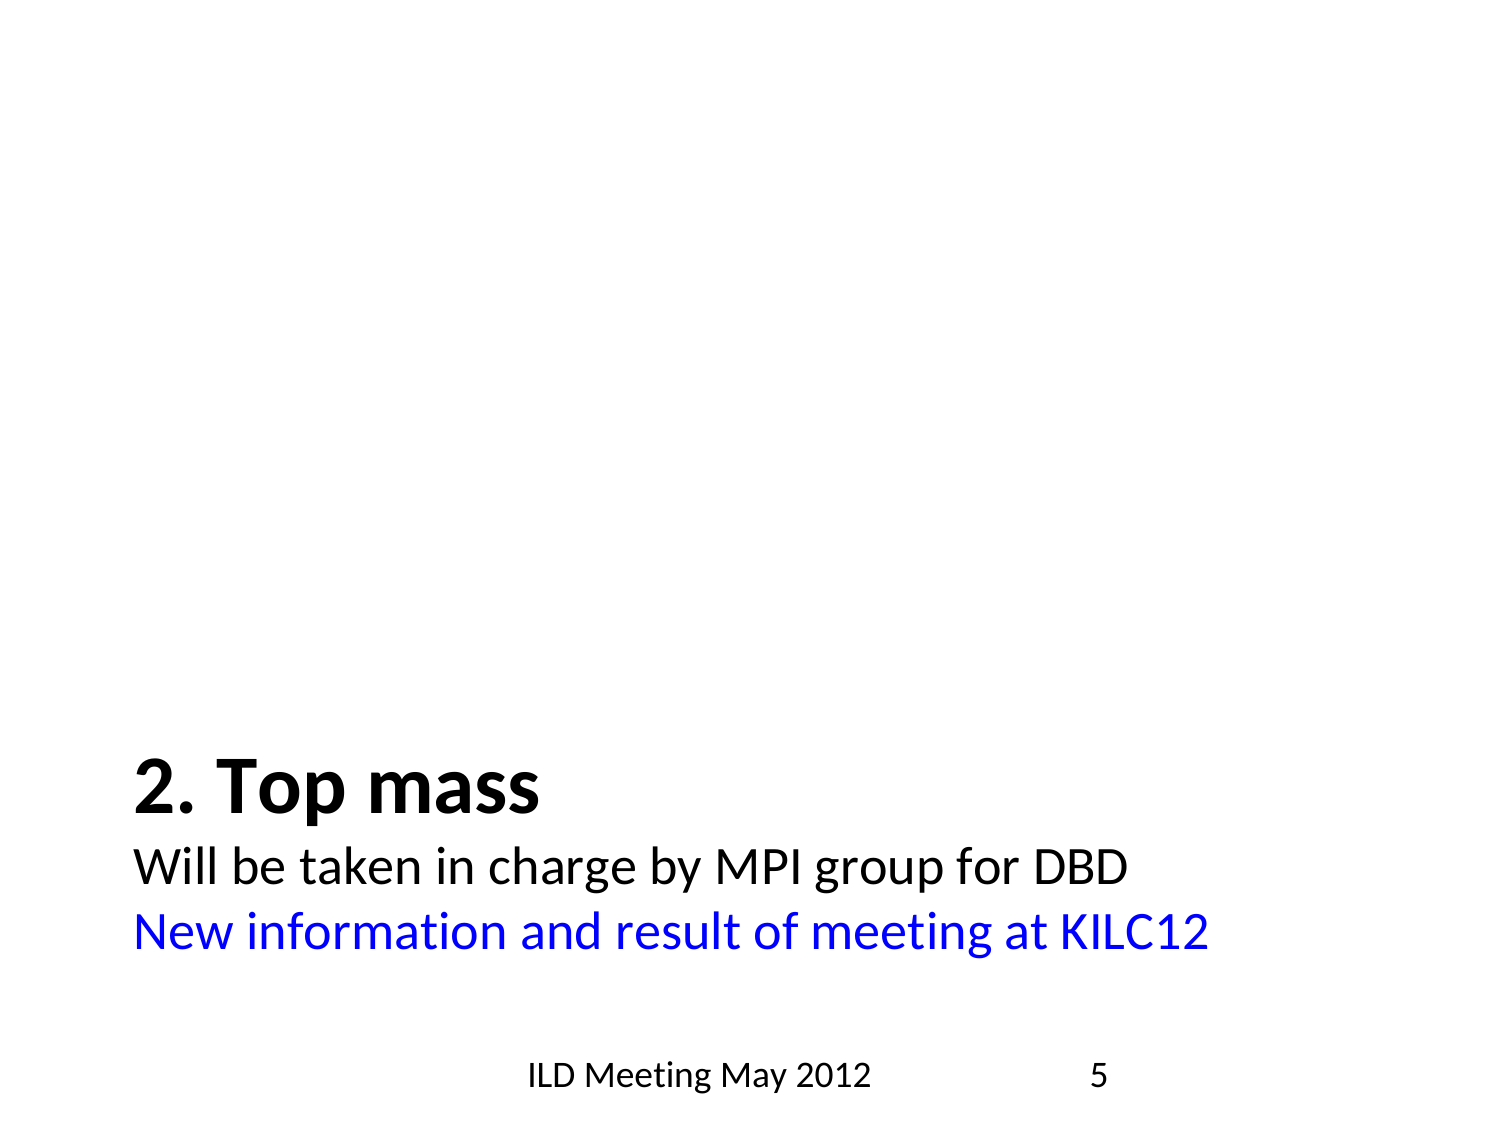

# 2. Top mass Will be taken in charge by MPI group for DBD New information and result of meeting at KILC12
5
ILD Meeting May 2012